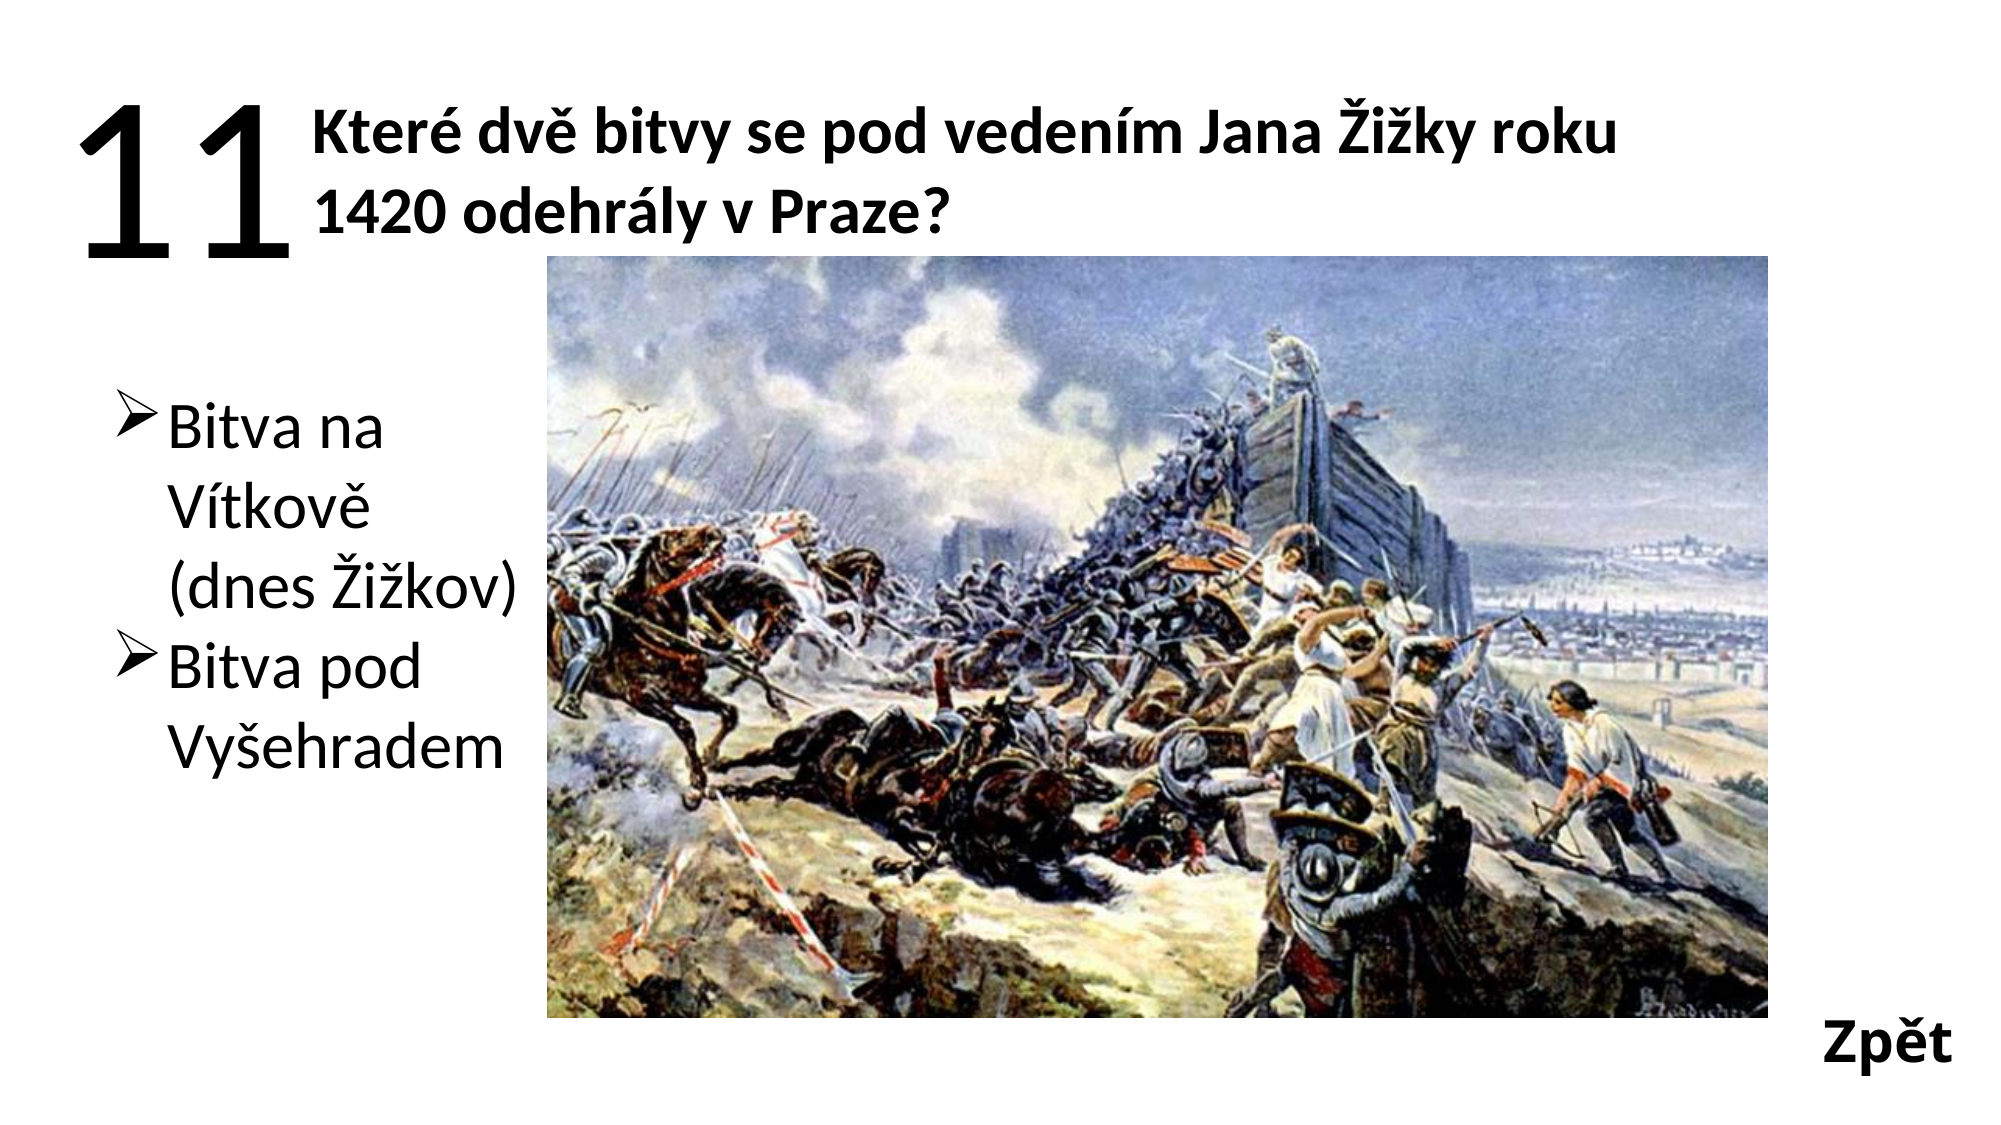

11
Které dvě bitvy se pod vedením Jana Žižky roku 1420 odehrály v Praze?
Bitva na Vítkově (dnes Žižkov)
Bitva pod Vyšehradem
Zpět